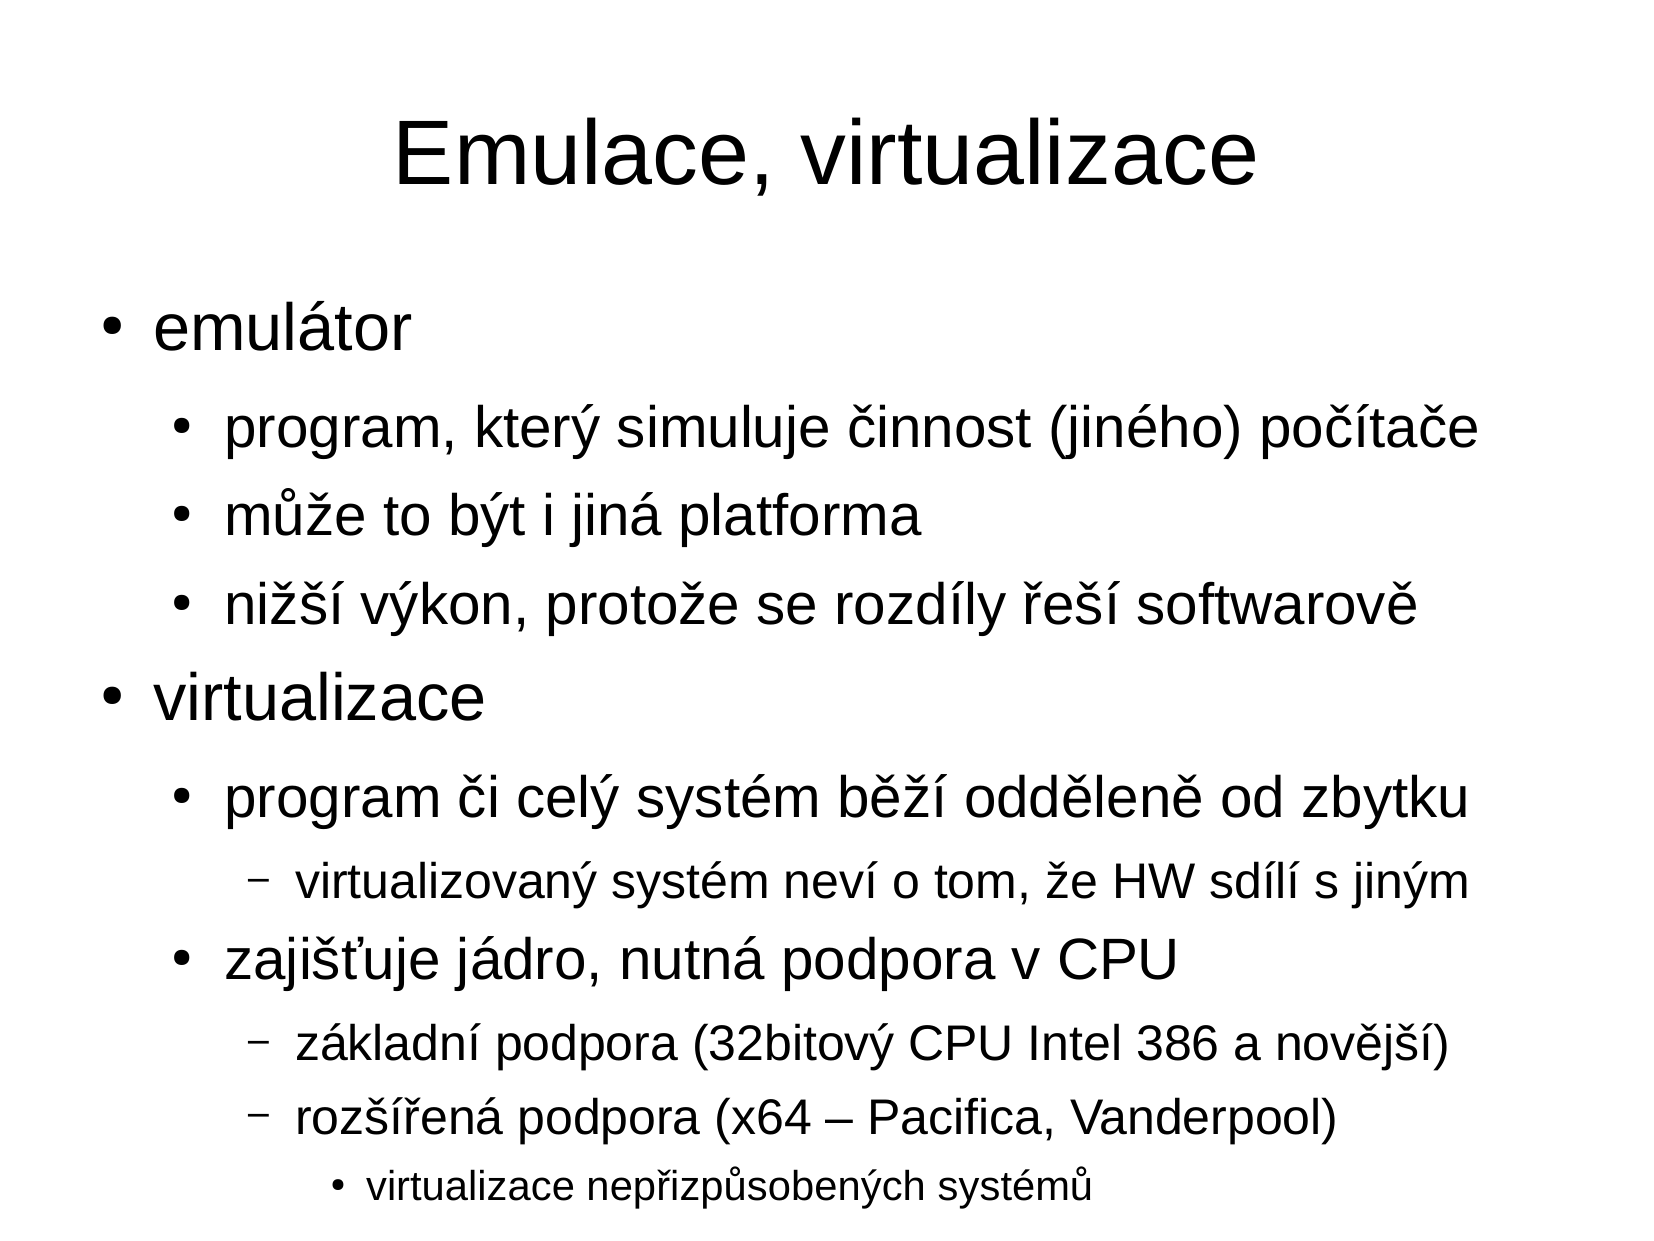

# Emulace, virtualizace
emulátor
program, který simuluje činnost (jiného) počítače
může to být i jiná platforma
nižší výkon, protože se rozdíly řeší softwarově
virtualizace
program či celý systém běží odděleně od zbytku
virtualizovaný systém neví o tom, že HW sdílí s jiným
zajišťuje jádro, nutná podpora v CPU
základní podpora (32bitový CPU Intel 386 a novější)
rozšířená podpora (x64 – Pacifica, Vanderpool)
virtualizace nepřizpůsobených systémů